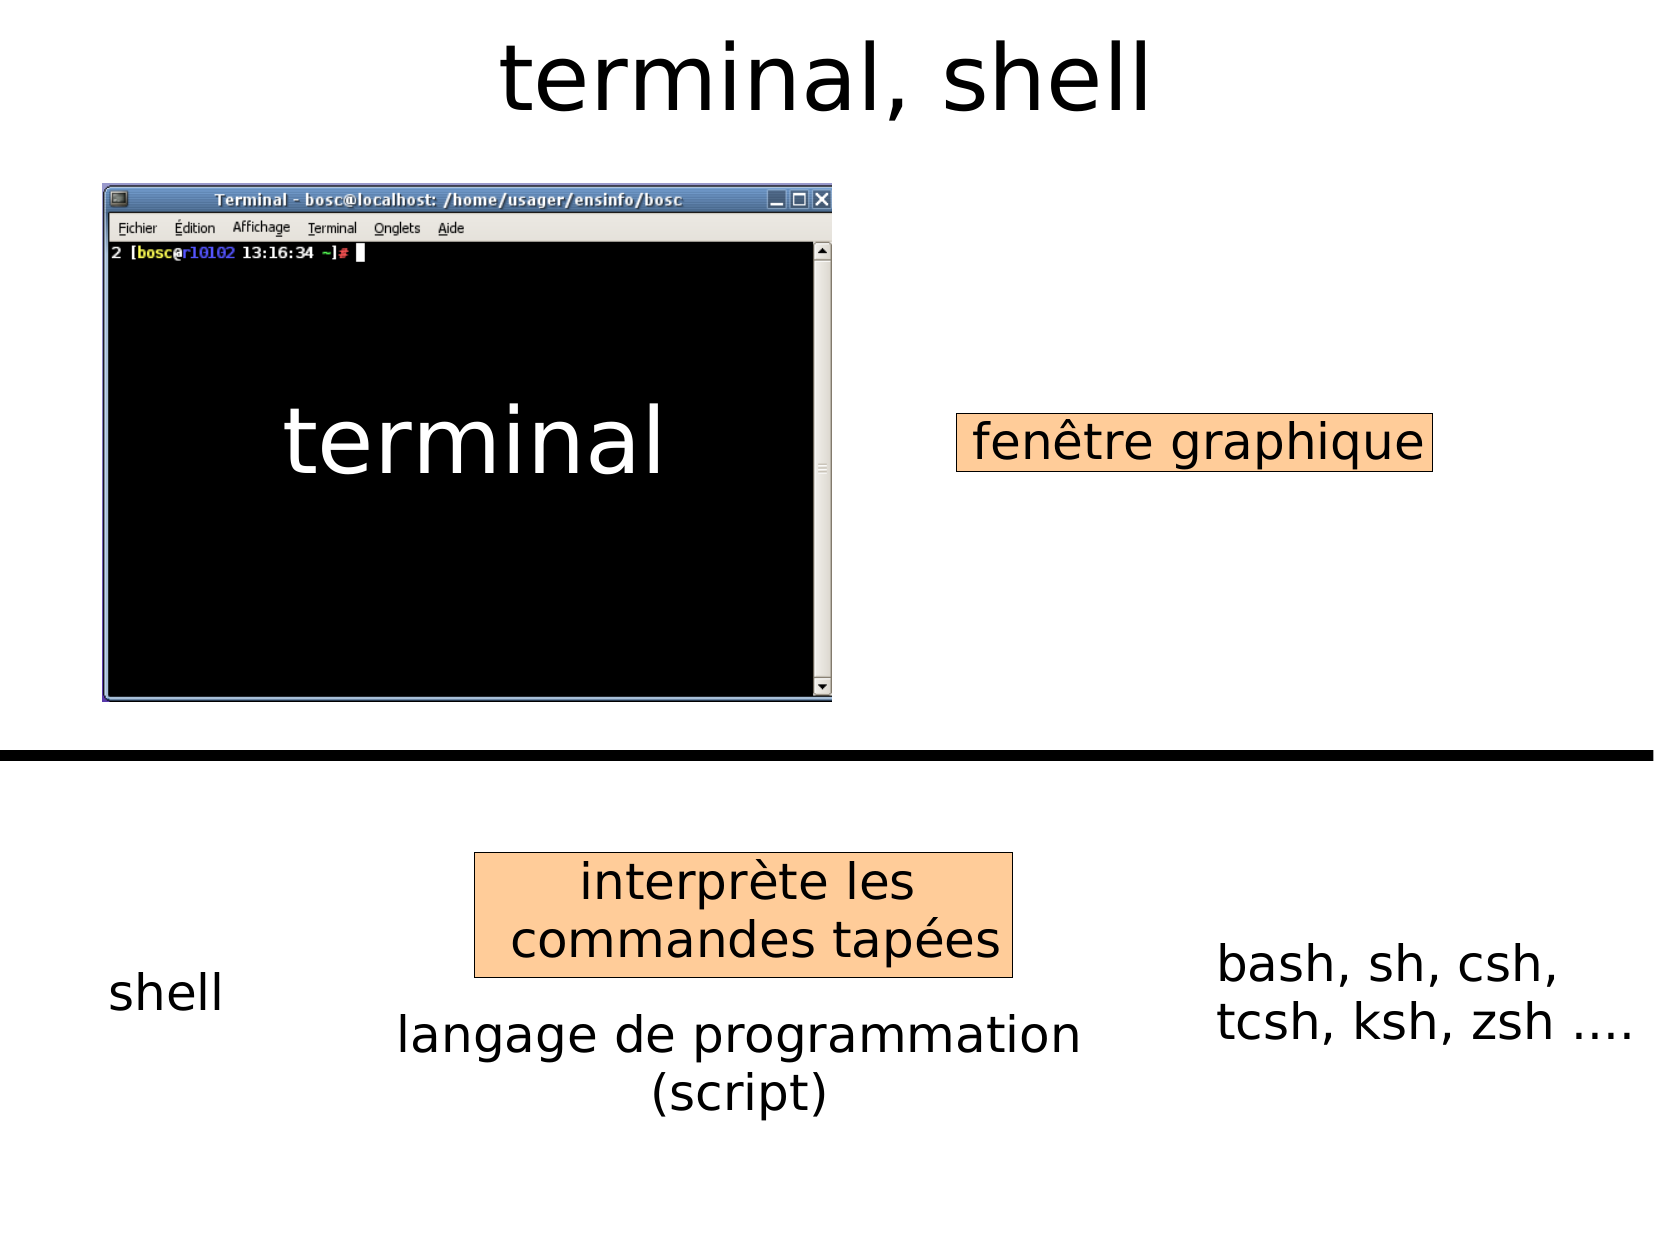

# terminal, shell
terminal
fenêtre graphique
interprète les
commandes tapées
bash, sh, csh,
tcsh, ksh, zsh ....
shell
langage de programmation
(script)